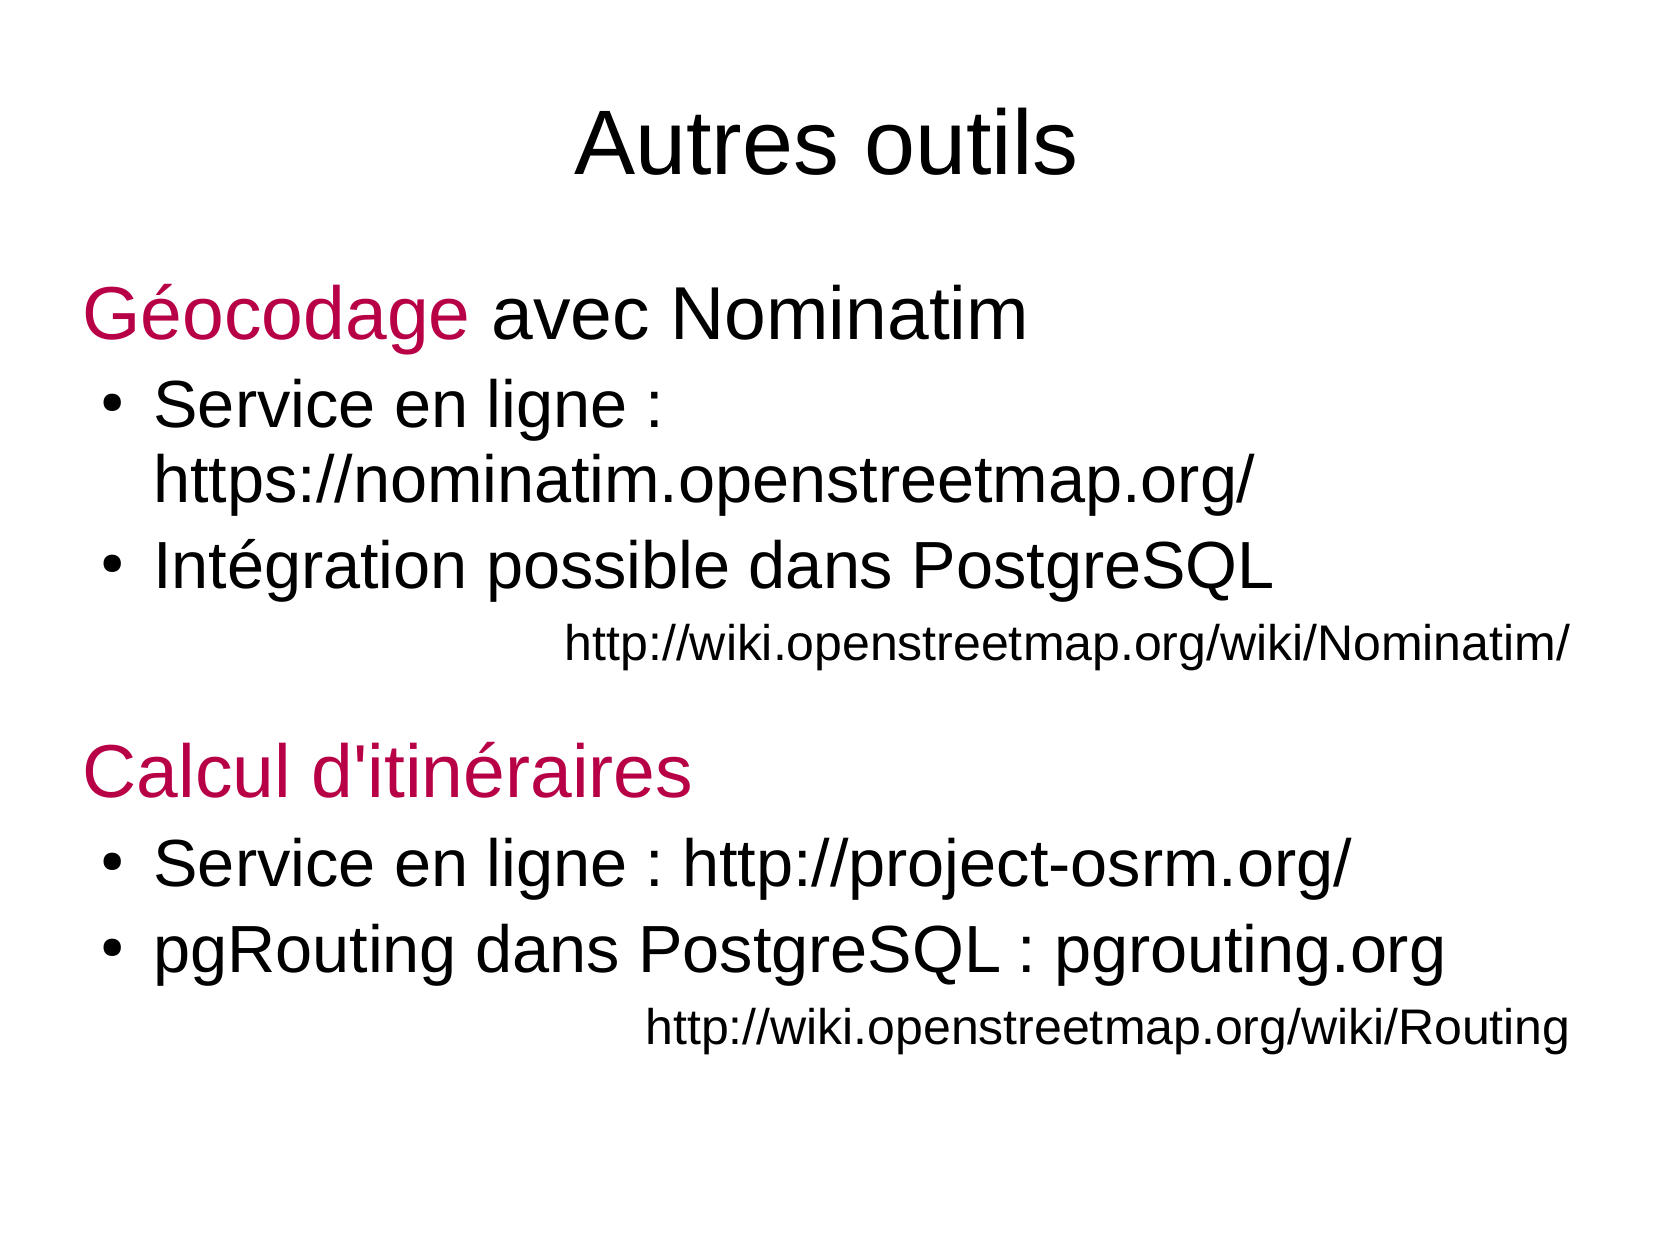

# Autres outils
Géocodage avec Nominatim
Service en ligne : https://nominatim.openstreetmap.org/
Intégration possible dans PostgreSQL
http://wiki.openstreetmap.org/wiki/Nominatim/
Calcul d'itinéraires
Service en ligne : http://project-osrm.org/
pgRouting dans PostgreSQL : pgrouting.org
http://wiki.openstreetmap.org/wiki/Routing